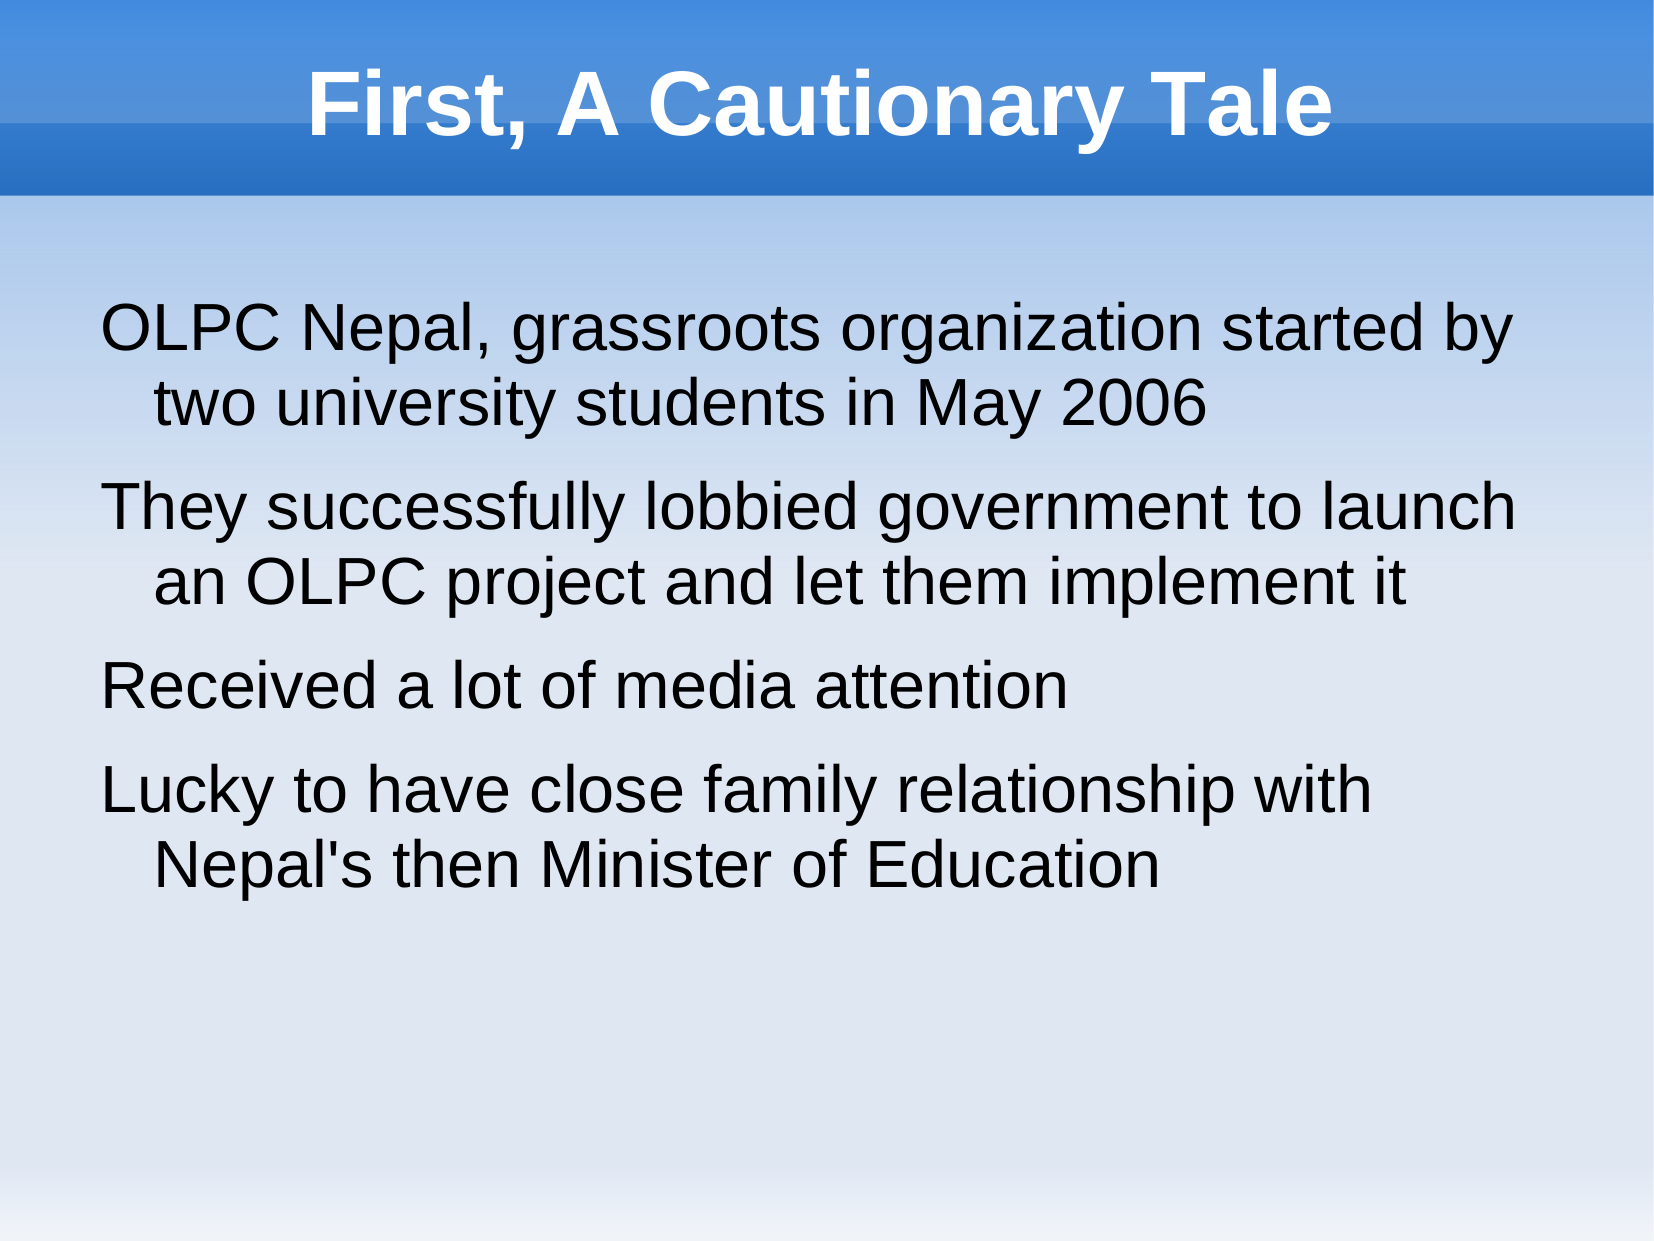

# First, A Cautionary Tale
OLPC Nepal, grassroots organization started by two university students in May 2006
They successfully lobbied government to launch an OLPC project and let them implement it
Received a lot of media attention
Lucky to have close family relationship with Nepal's then Minister of Education